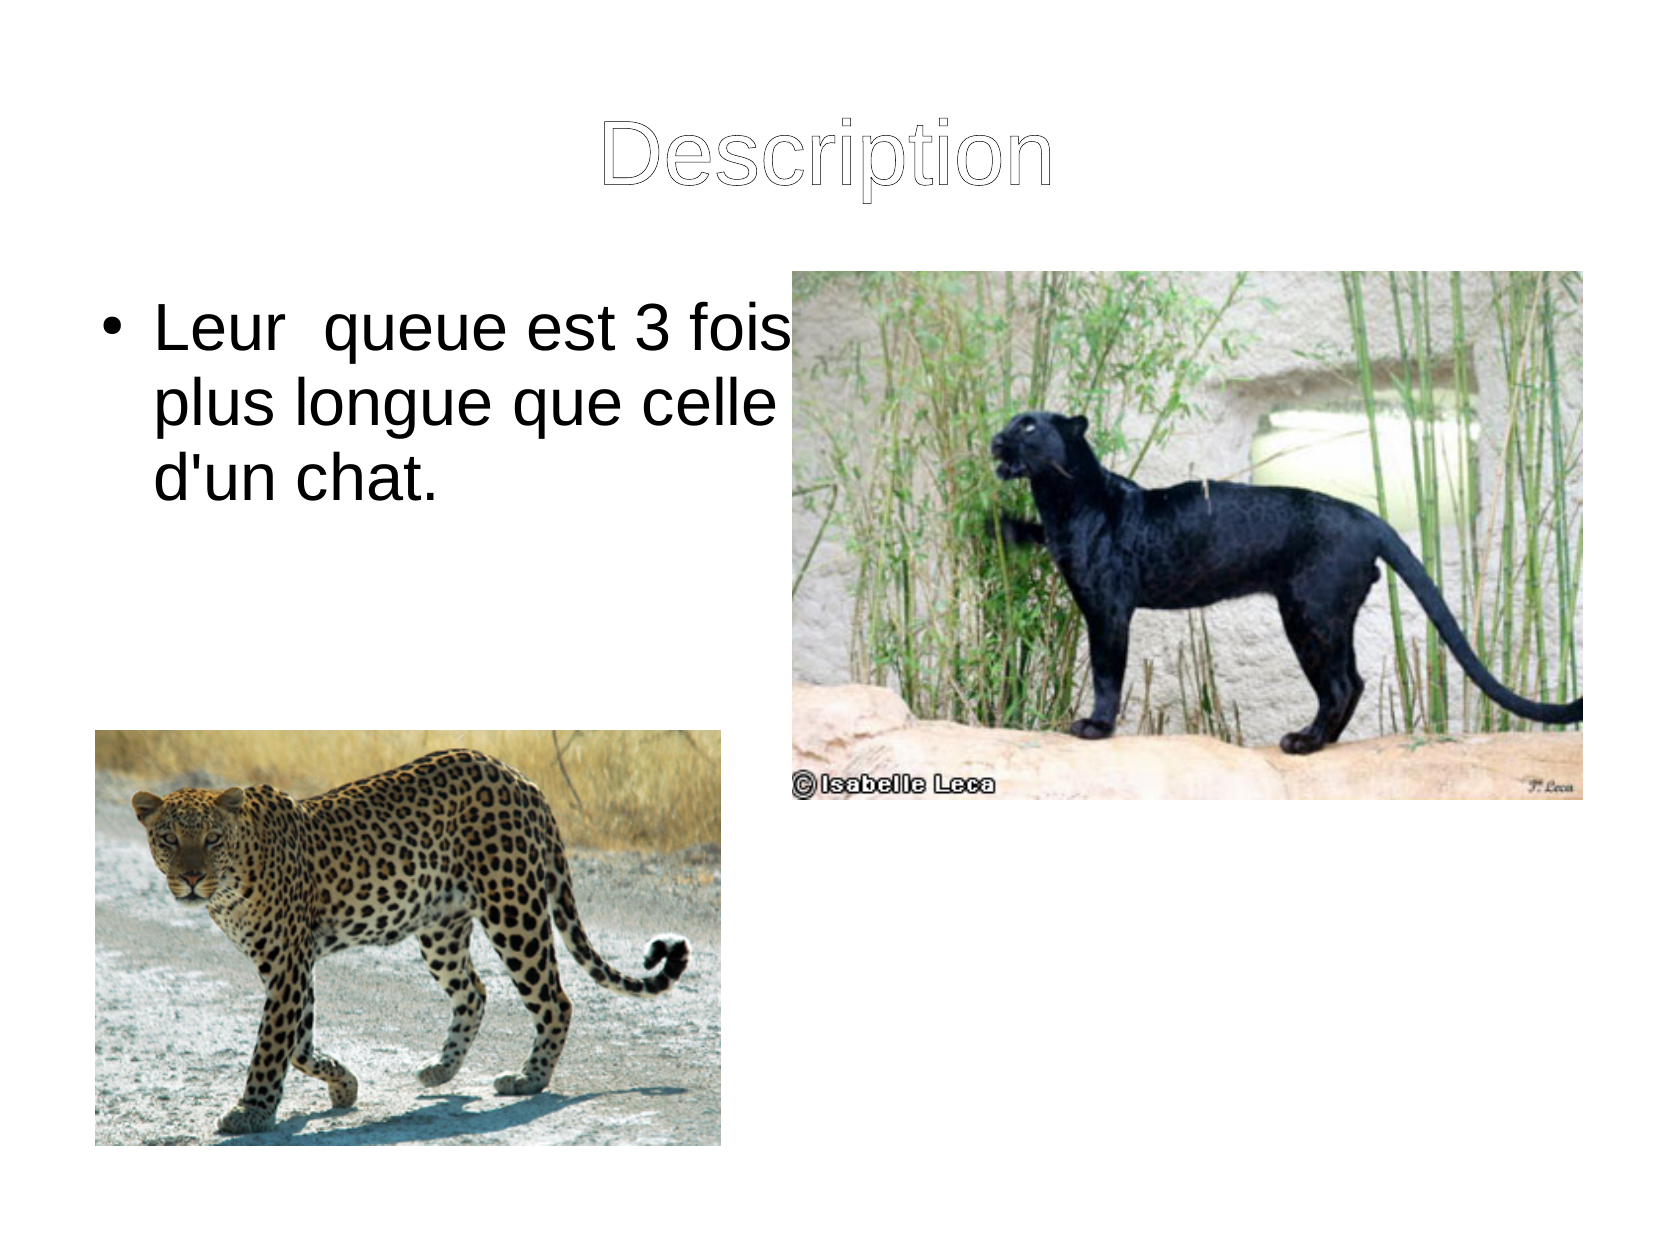

# Description
Leur queue est 3 fois plus longue que celle d'un chat.